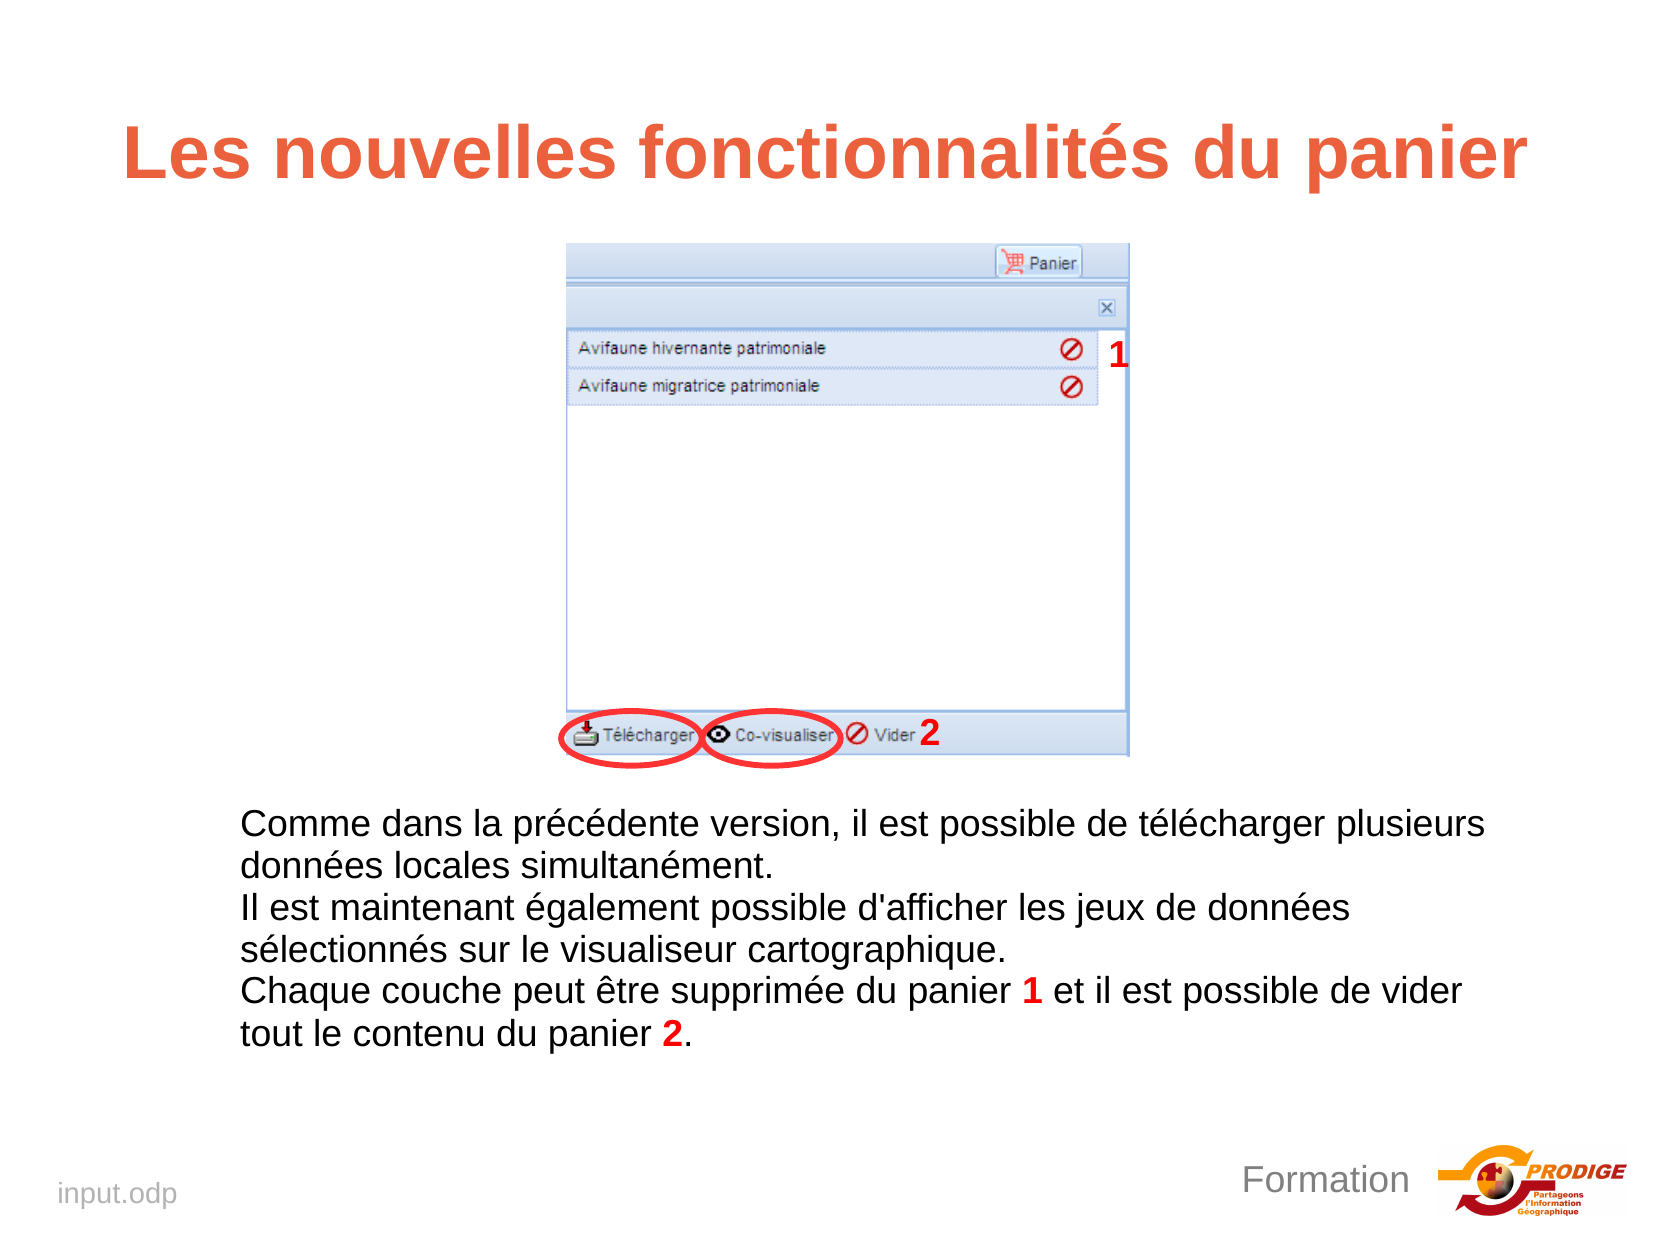

# Les nouvelles fonctionnalités du panier
1
2
Comme dans la précédente version, il est possible de télécharger plusieurs
données locales simultanément.
Il est maintenant également possible d'afficher les jeux de données
sélectionnés sur le visualiseur cartographique.
Chaque couche peut être supprimée du panier 1 et il est possible de vider
tout le contenu du panier 2.